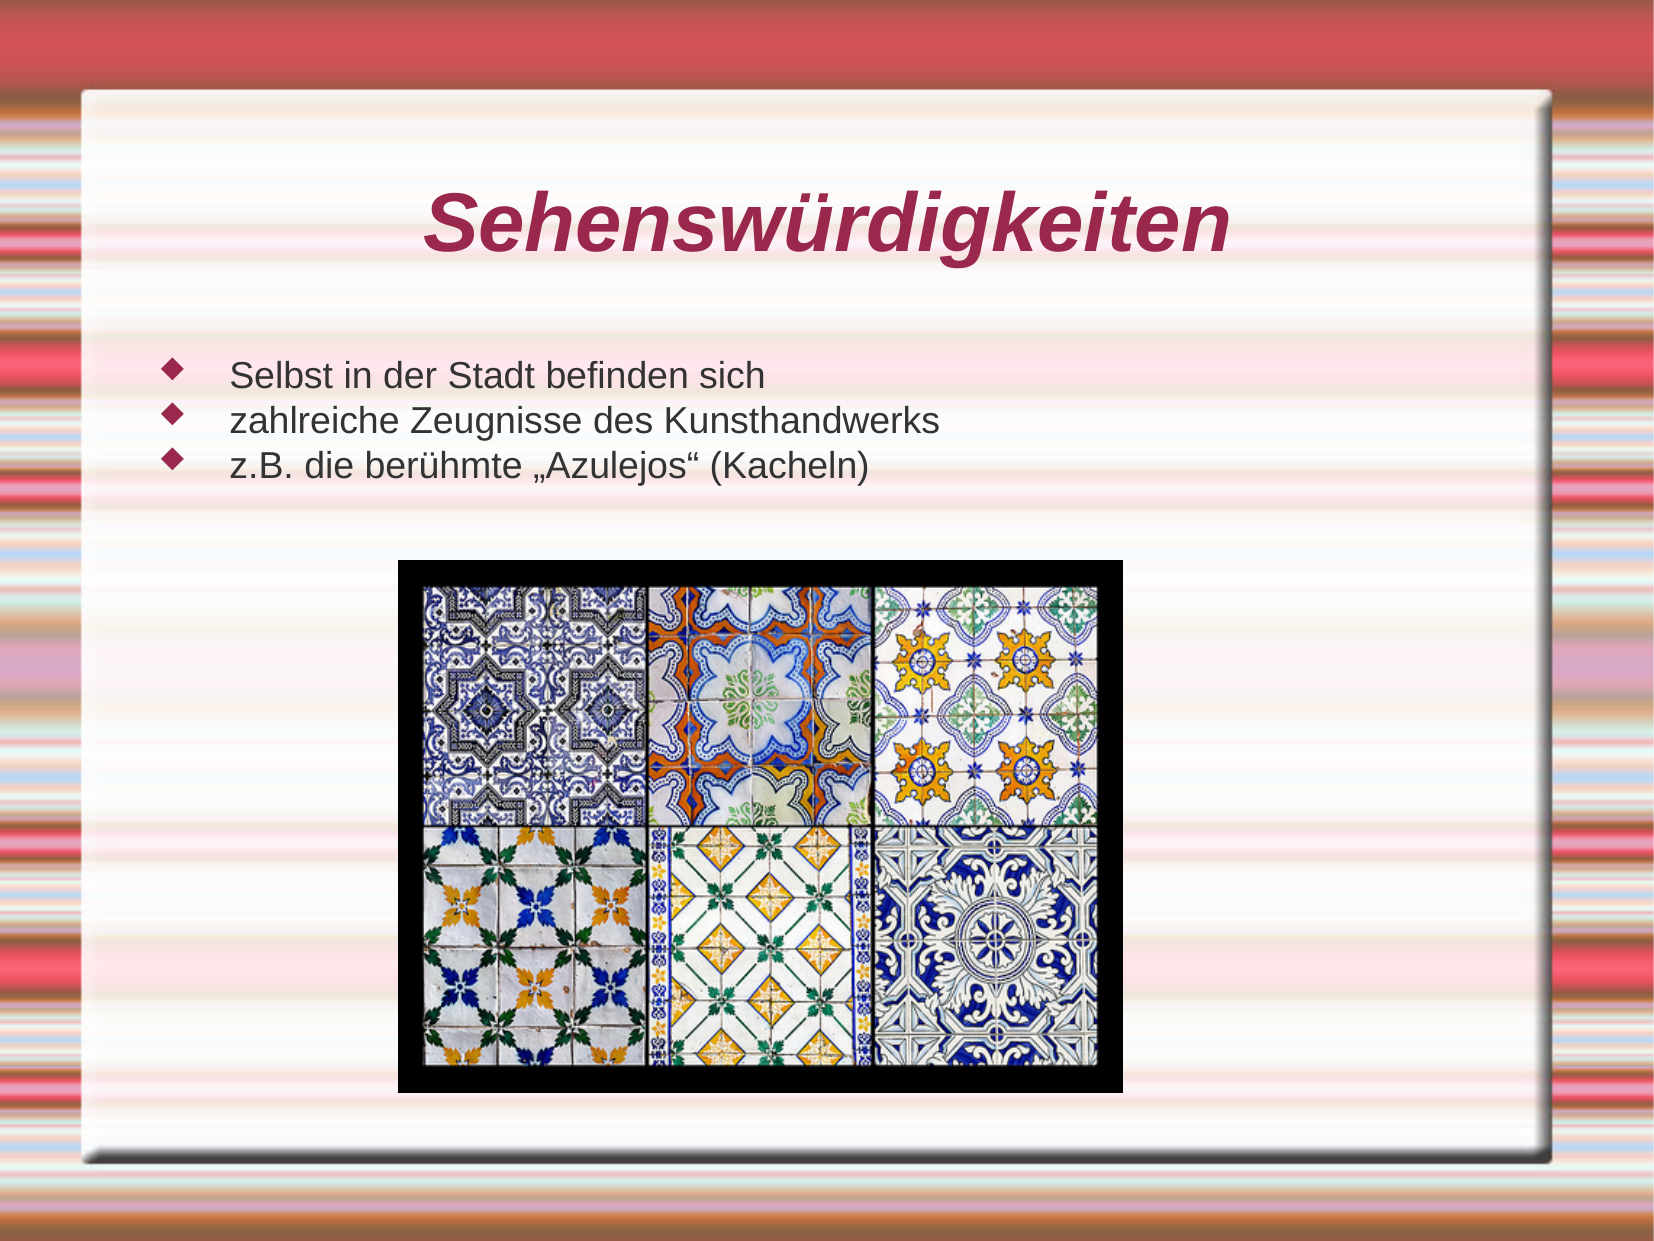

# Sehenswürdigkeiten
Selbst in der Stadt befinden sich
zahlreiche Zeugnisse des Kunsthandwerks
z.B. die berühmte „Azulejos“ (Kacheln)